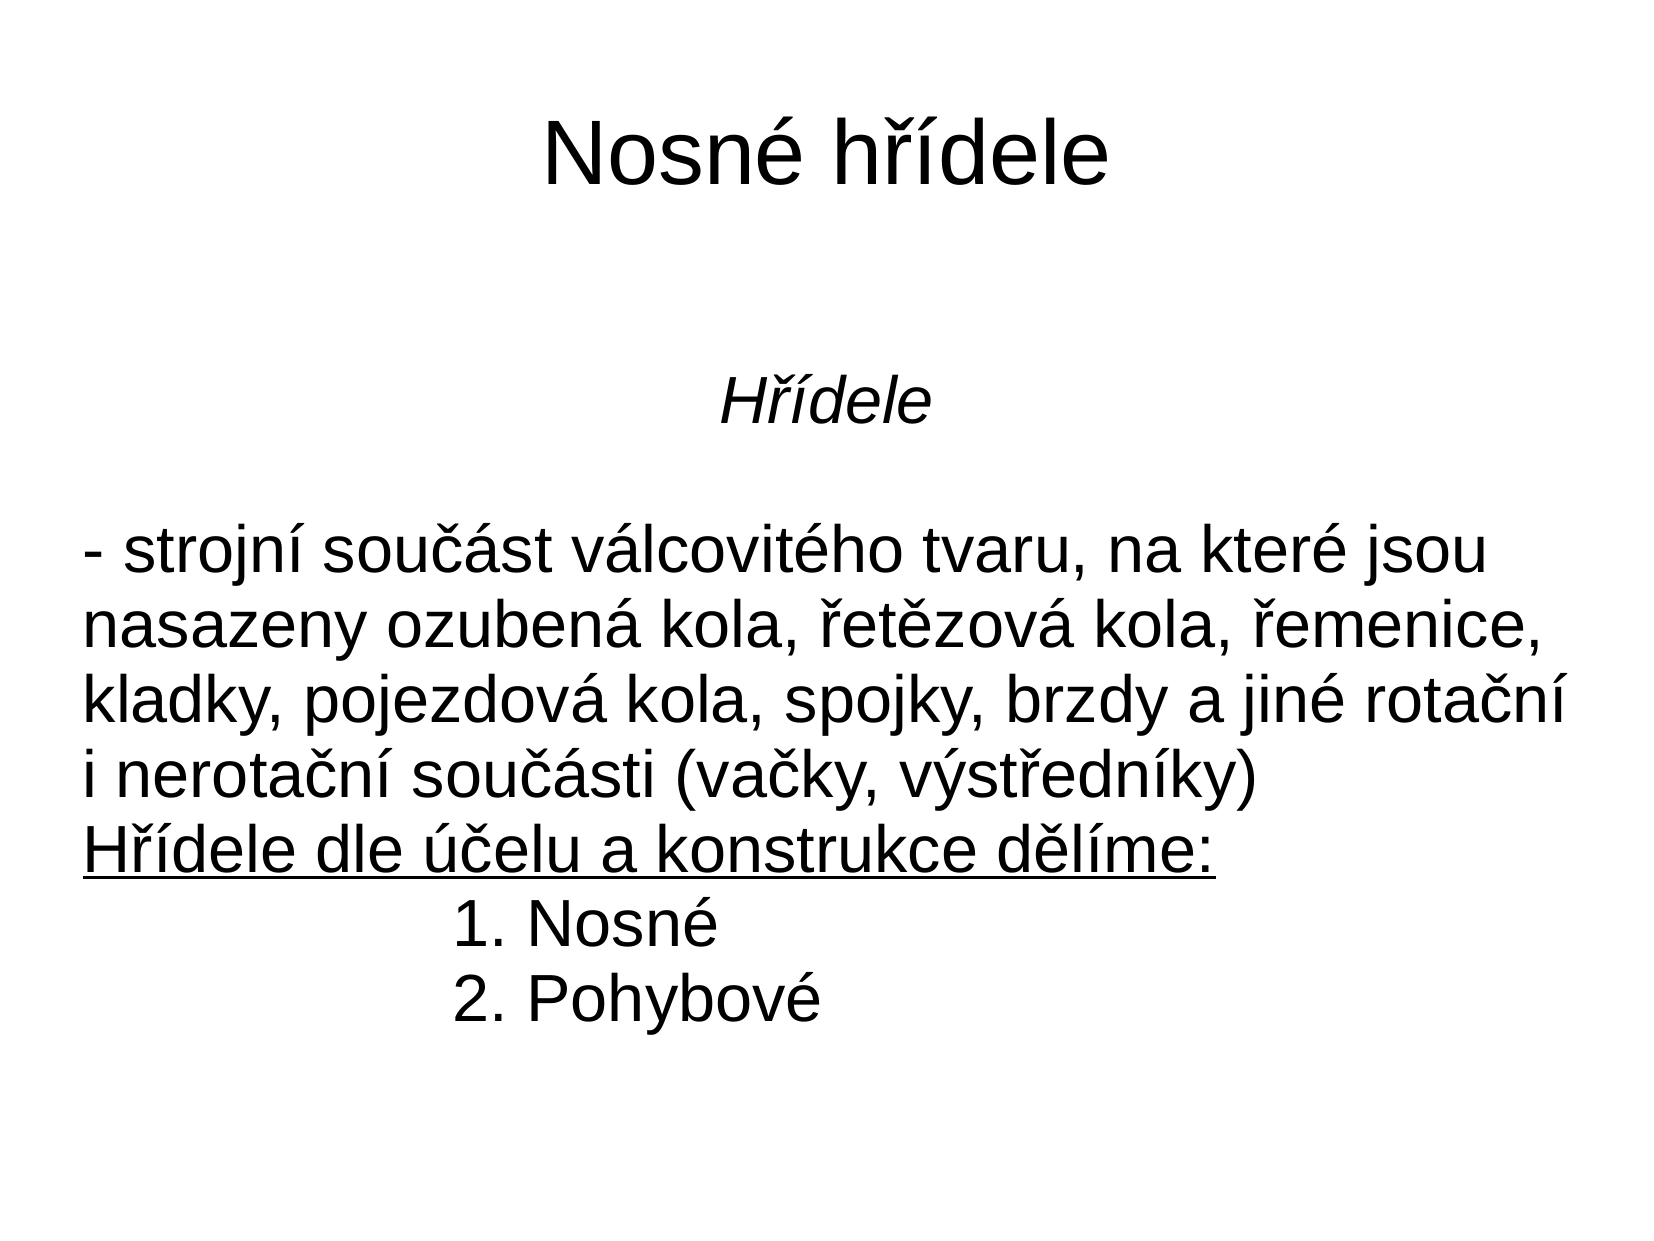

# Nosné hřídele
Hřídele
- strojní součást válcovitého tvaru, na které jsou nasazeny ozubená kola, řetězová kola, řemenice, kladky, pojezdová kola, spojky, brzdy a jiné rotační i nerotační součásti (vačky, výstředníky)
Hřídele dle účelu a konstrukce dělíme:
 1. Nosné
 2. Pohybové